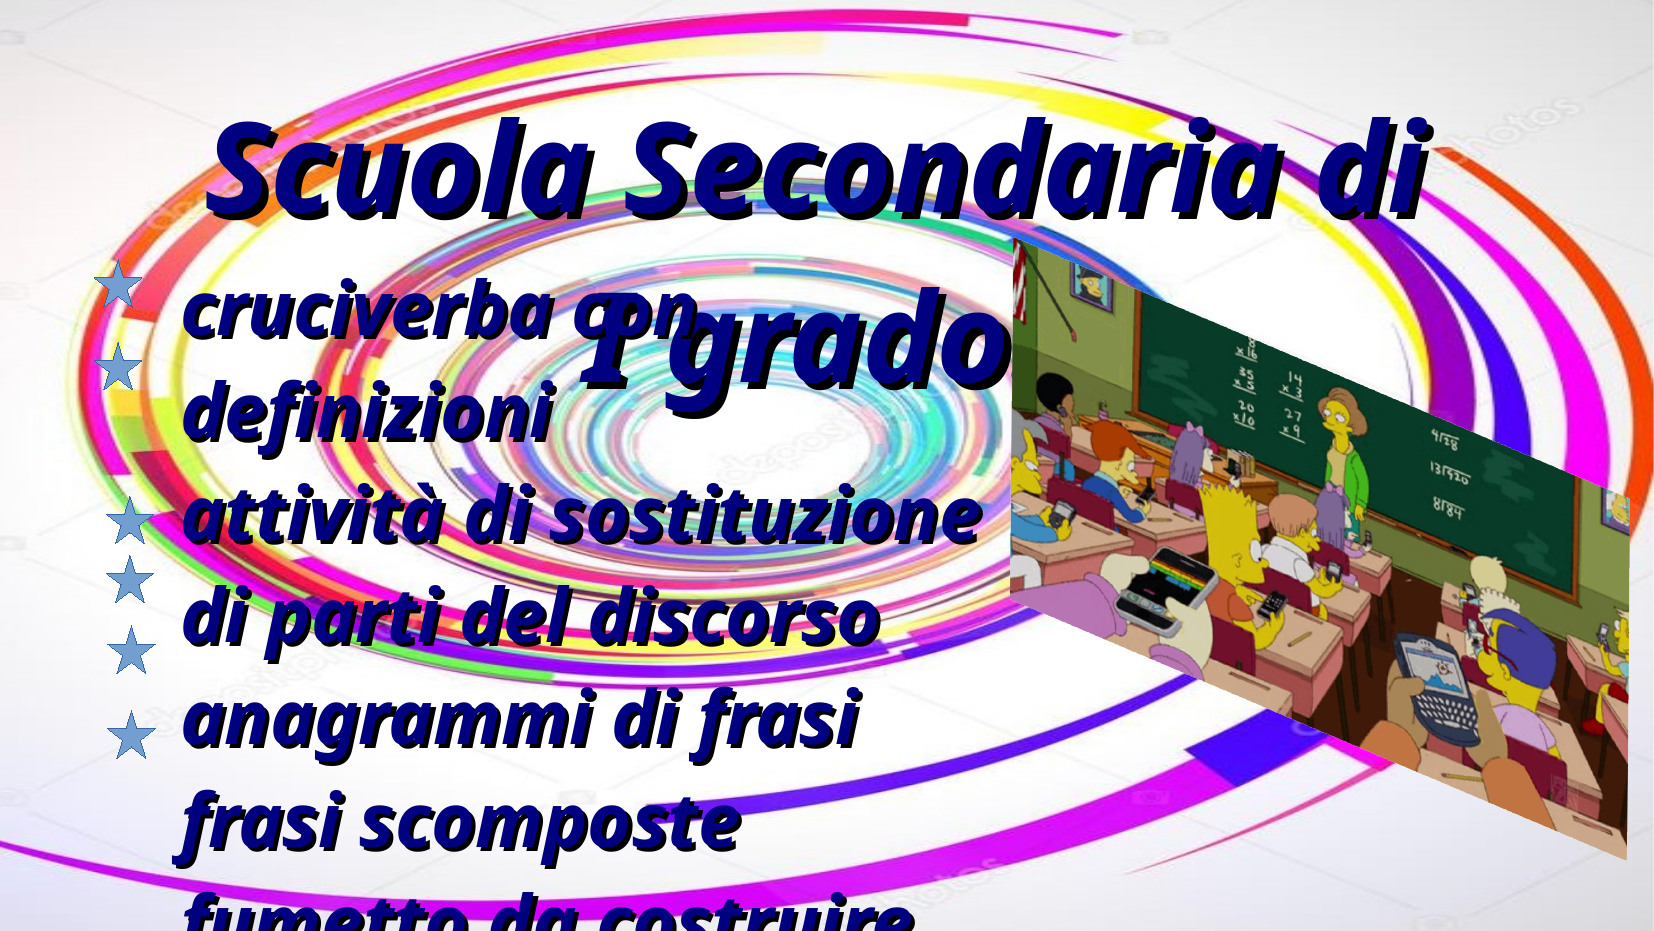

Scuola Secondaria di I grado:
cruciverba con definizioni
attività di sostituzione di parti del discorso
anagrammi di frasi
frasi scomposte
fumetto da costruire
ipertesti / power point / video